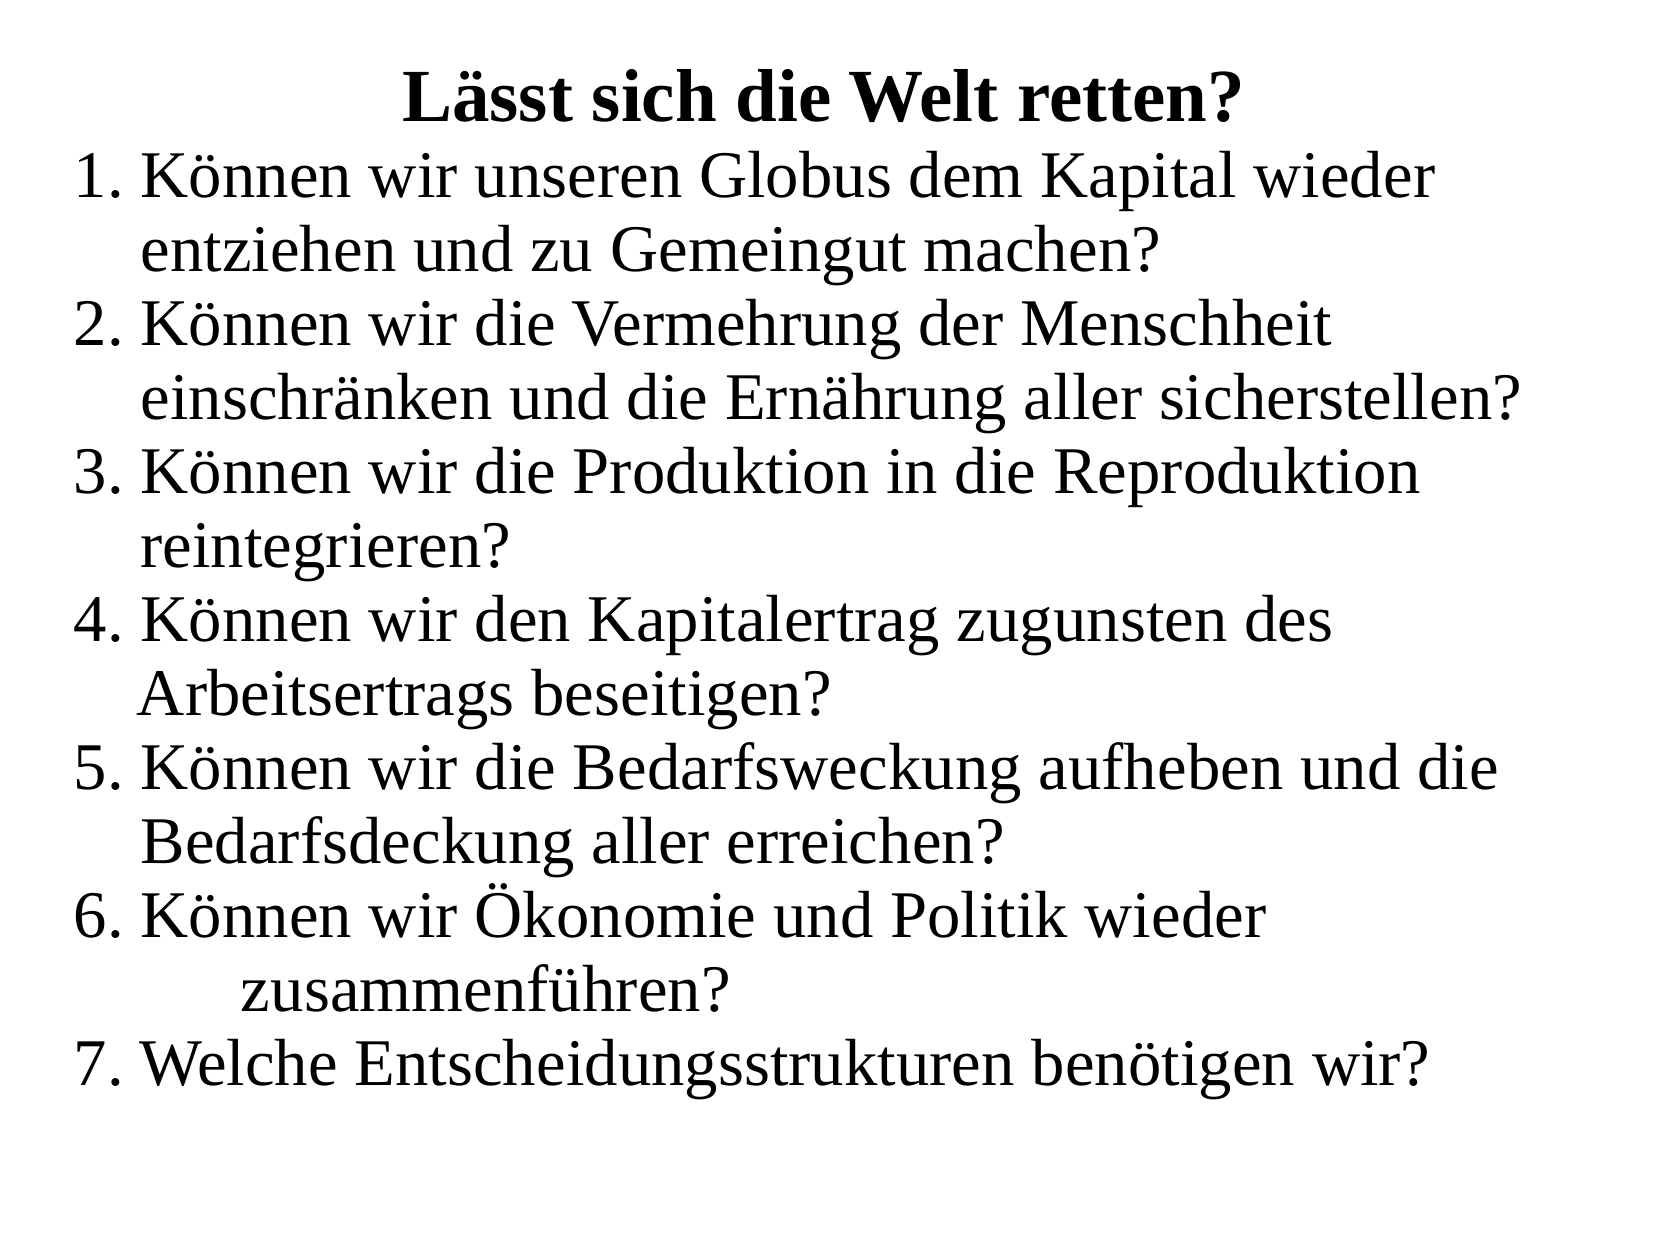

Lässt sich die Welt retten?
1. Können wir unseren Globus dem Kapital wieder entziehen und zu Gemeingut machen?
2. Können wir die Vermehrung der Menschheit einschränken und die Ernährung aller sicherstellen?
3. Können wir die Produktion in die Reproduktion reintegrieren?
4. Können wir den Kapitalertrag zugunsten des Arbeitsertrags beseitigen?
5. Können wir die Bedarfsweckung aufheben und die Bedarfsdeckung aller erreichen?
6. Können wir Ökonomie und Politik wieder zusammenführen?
7. Welche Entscheidungsstrukturen benötigen wir?